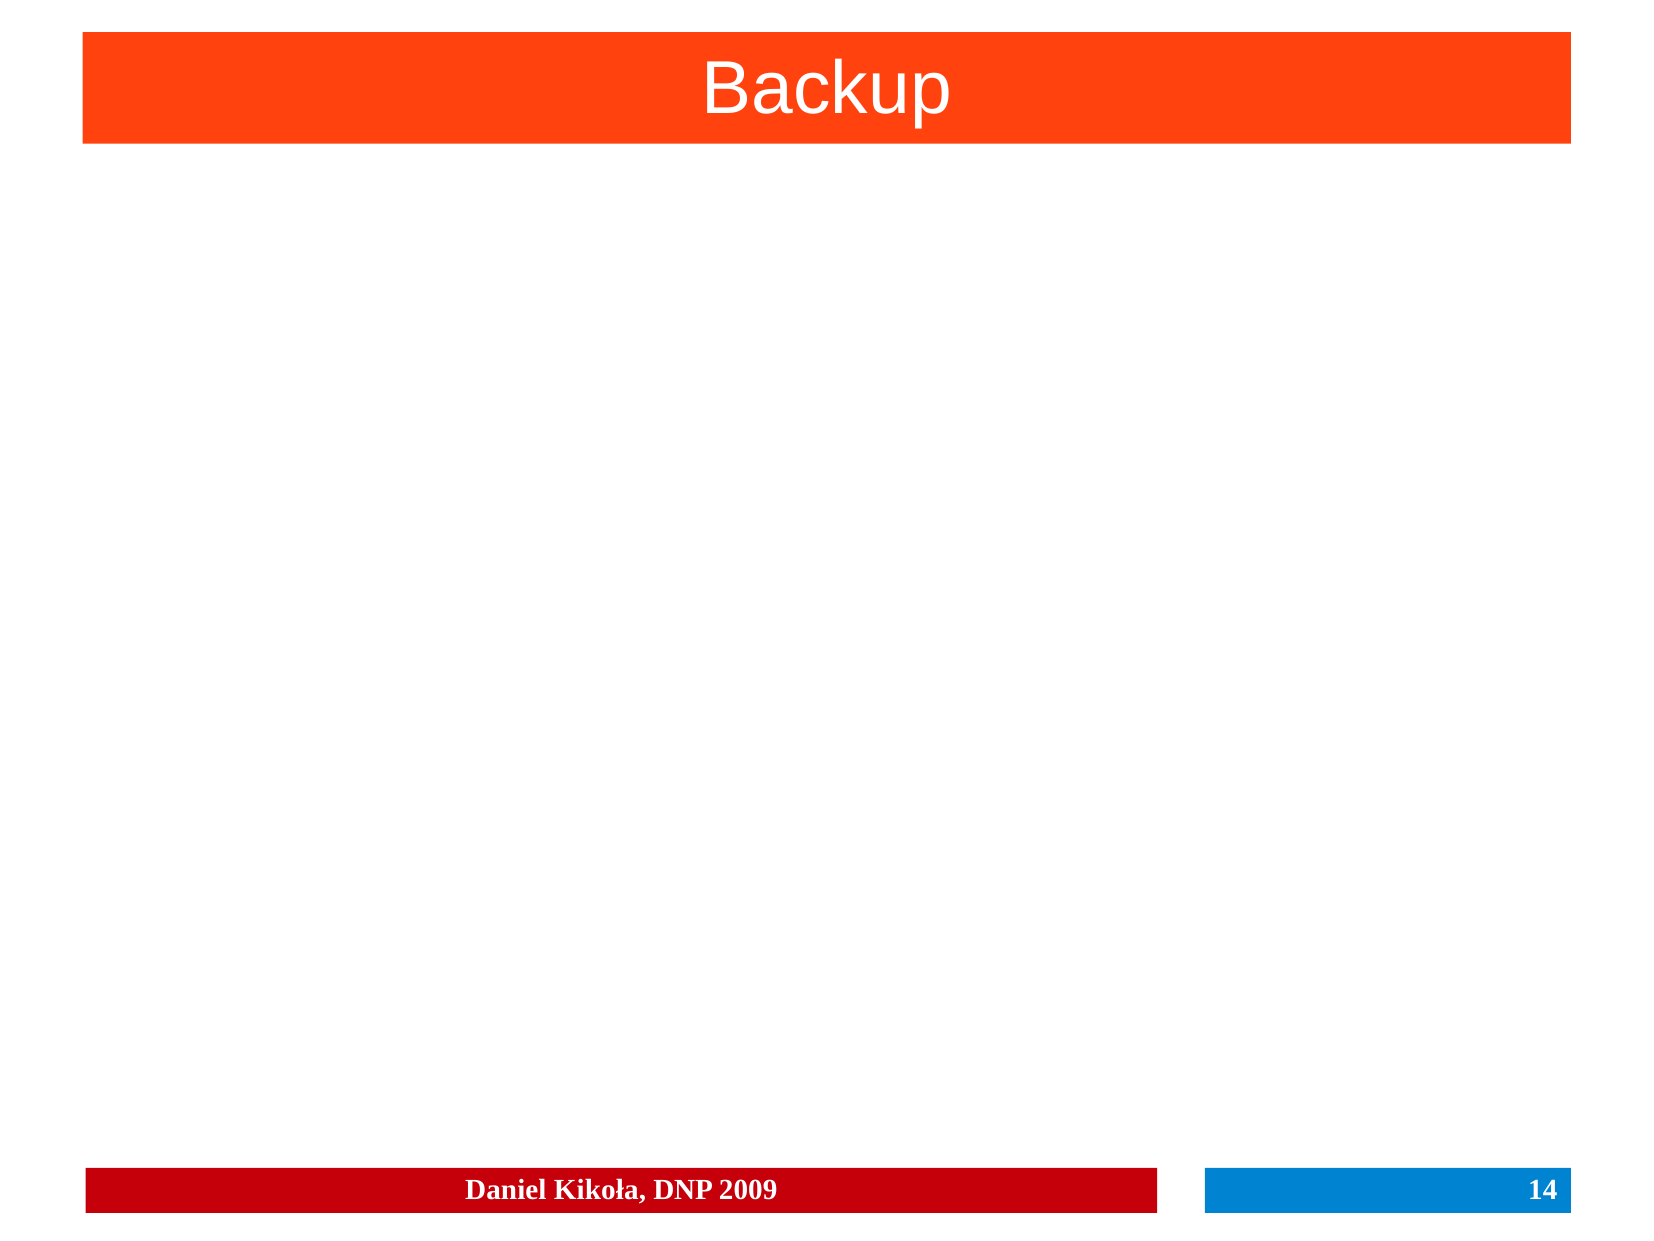

# Backup
Daniel Kikoła, DNP 2009
14